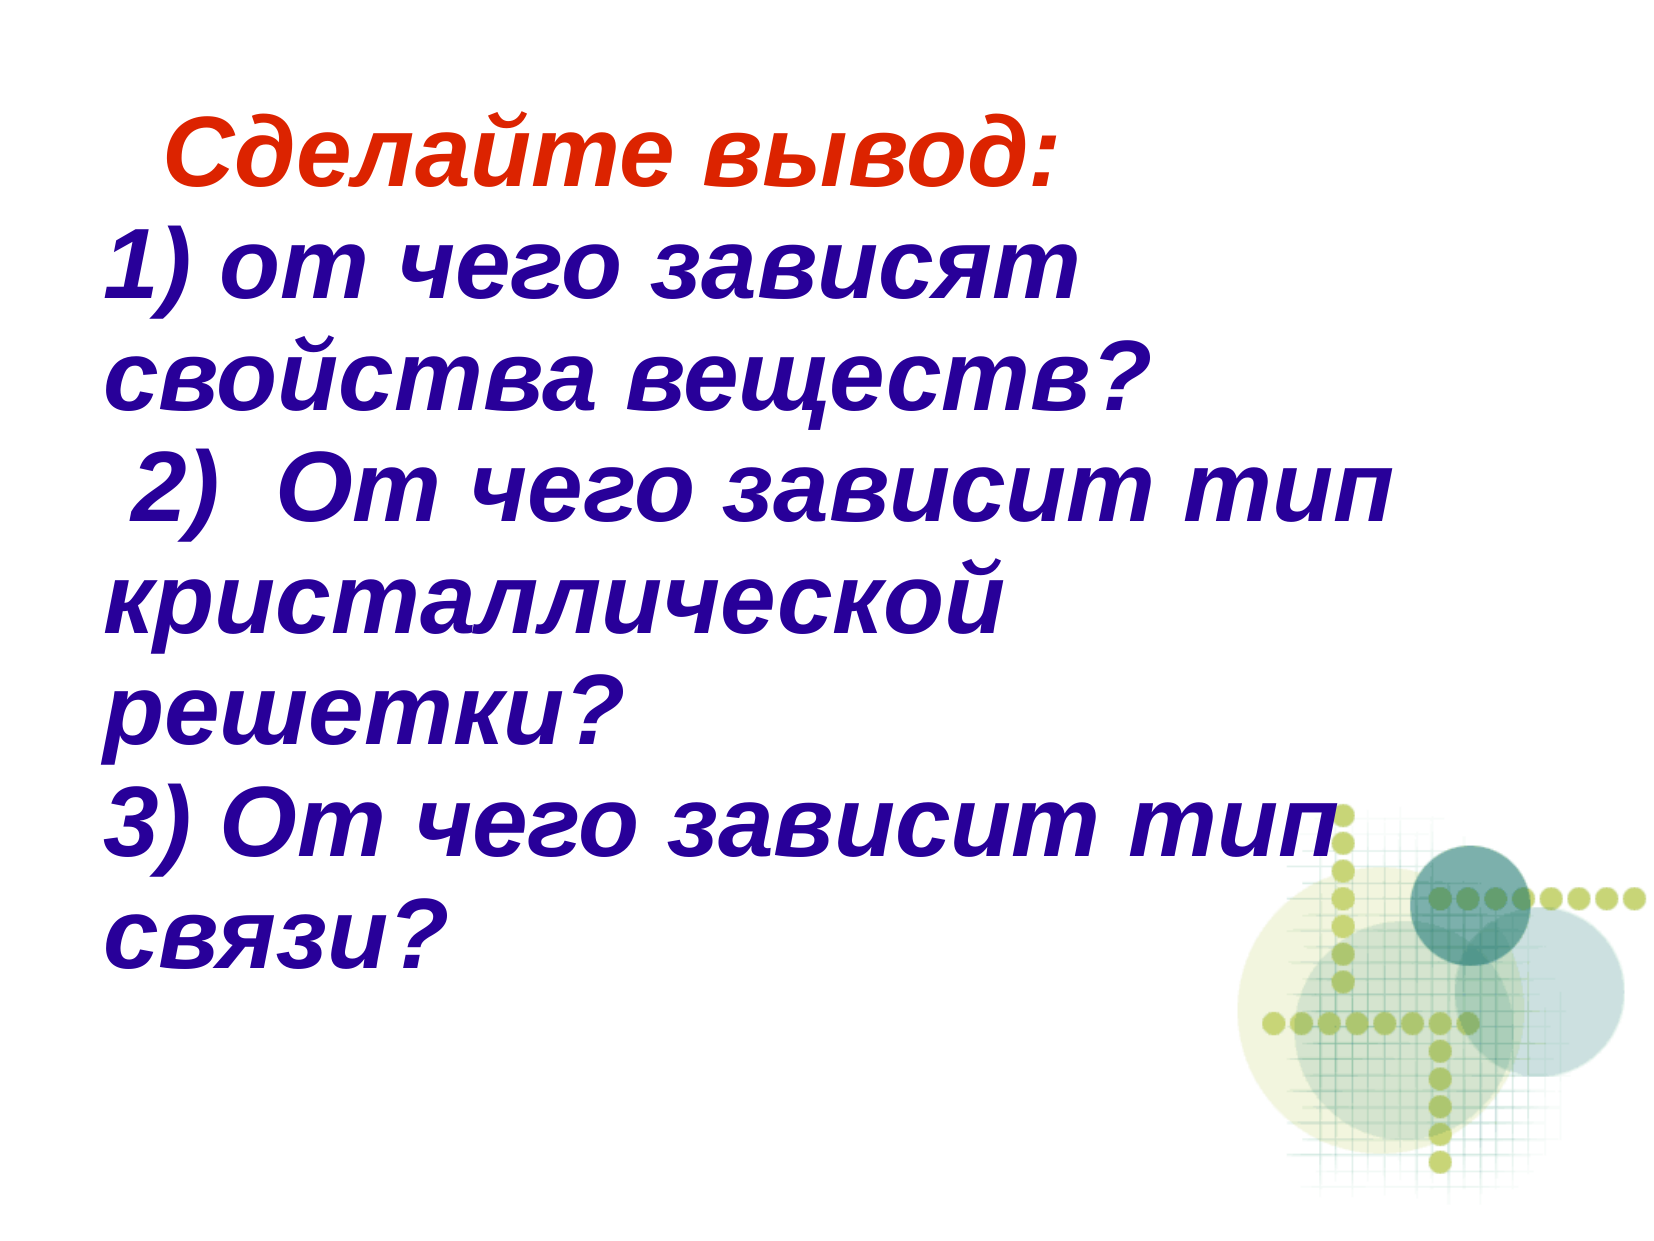

Сделайте вывод:
1) от чего зависят свойства веществ?
 2) От чего зависит тип кристаллической решетки?
3) От чего зависит тип связи?